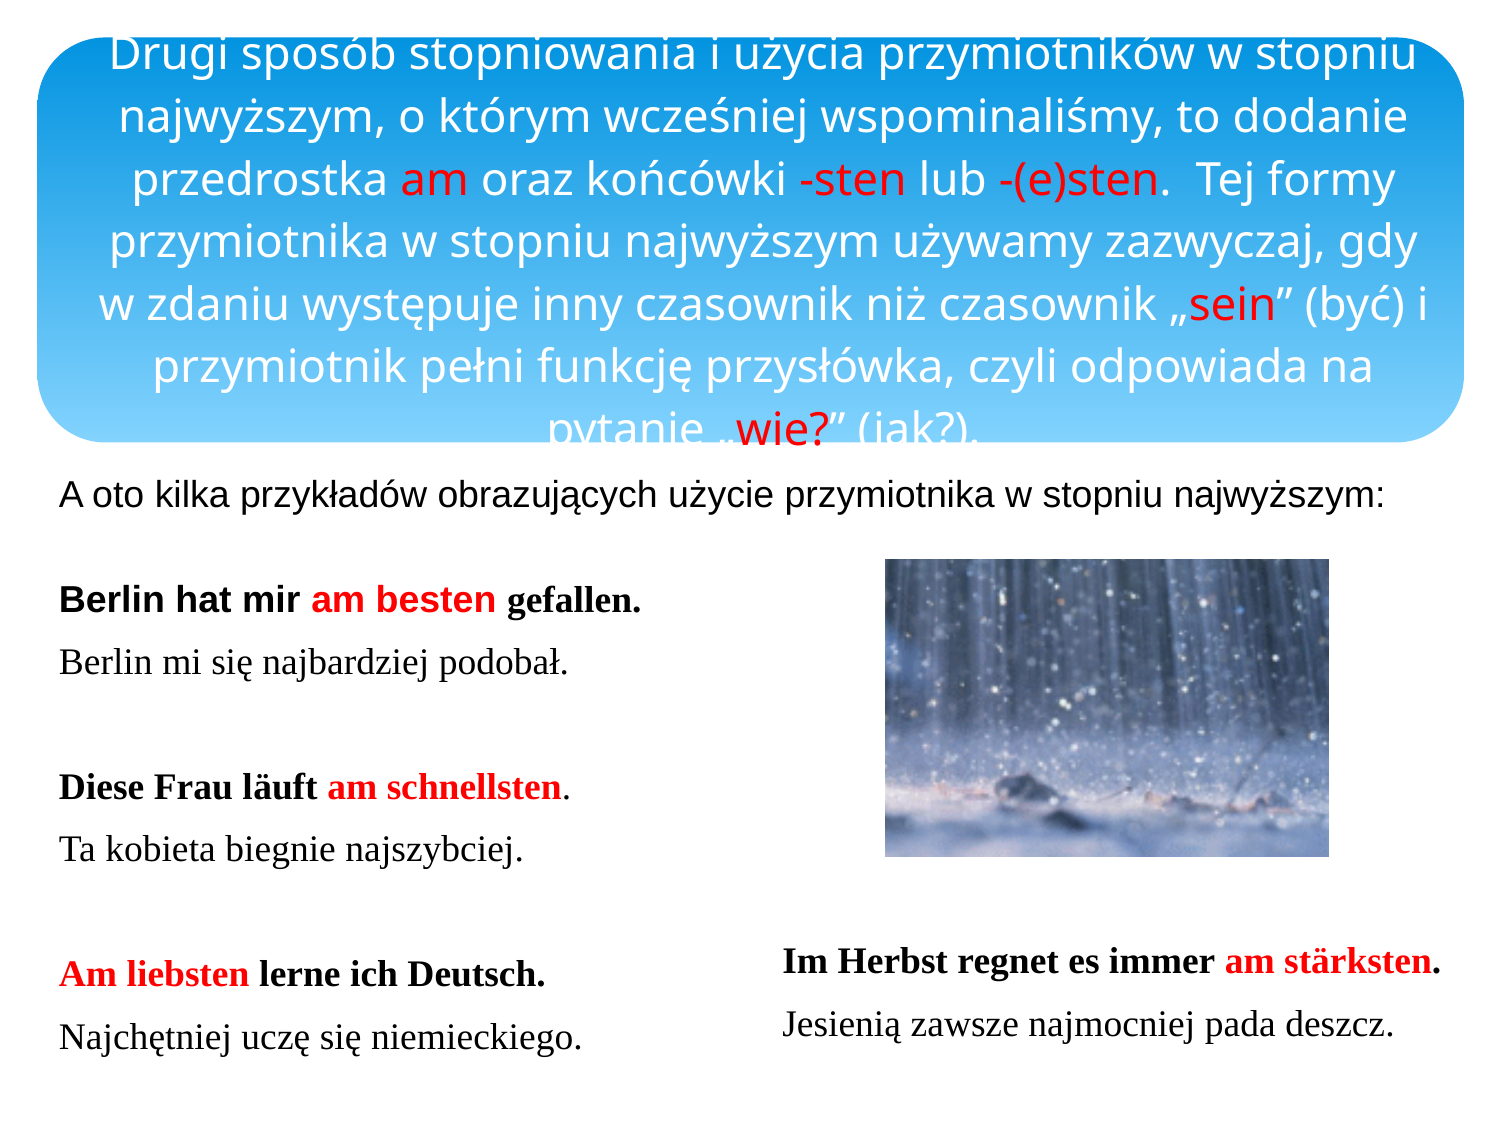

# Drugi sposób stopniowania i użycia przymiotników w stopniu najwyższym, o którym wcześniej wspominaliśmy, to dodanie przedrostka am oraz końcówki -sten lub -(e)sten. Tej formy przymiotnika w stopniu najwyższym używamy zazwyczaj, gdy w zdaniu występuje inny czasownik niż czasownik „sein” (być) i przymiotnik pełni funkcję przysłówka, czyli odpowiada na pytanie „wie?” (jak?).
A oto kilka przykładów obrazujących użycie przymiotnika w stopniu najwyższym:
Berlin hat mir am besten gefallen.
Berlin mi się najbardziej podobał.
Diese Frau läuft am schnellsten.
Ta kobieta biegnie najszybciej.
Am liebsten lerne ich Deutsch.
Najchętniej uczę się niemieckiego.
Im Herbst regnet es immer am stärksten.
Jesienią zawsze najmocniej pada deszcz.